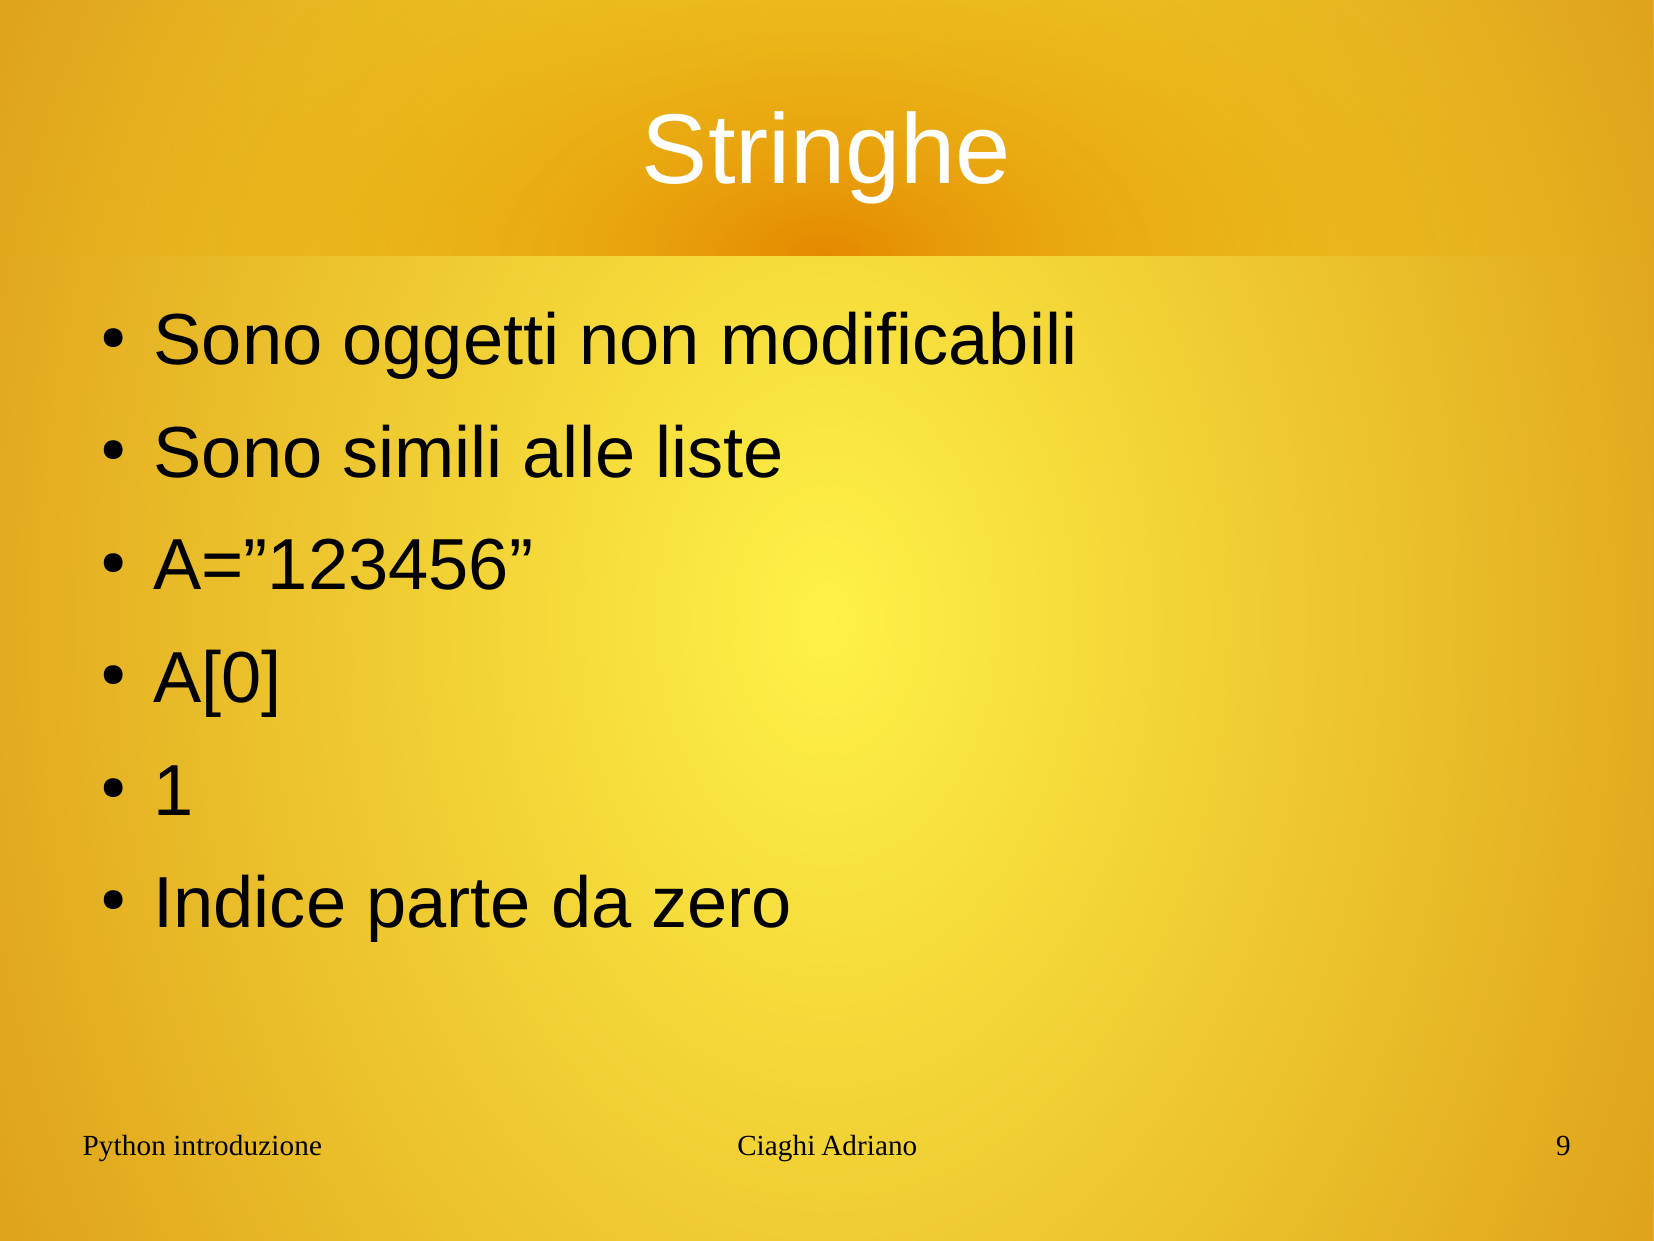

# Stringhe
Sono oggetti non modificabili
Sono simili alle liste
A=”123456”
A[0]
1
Indice parte da zero
Python introduzione
Ciaghi Adriano
9